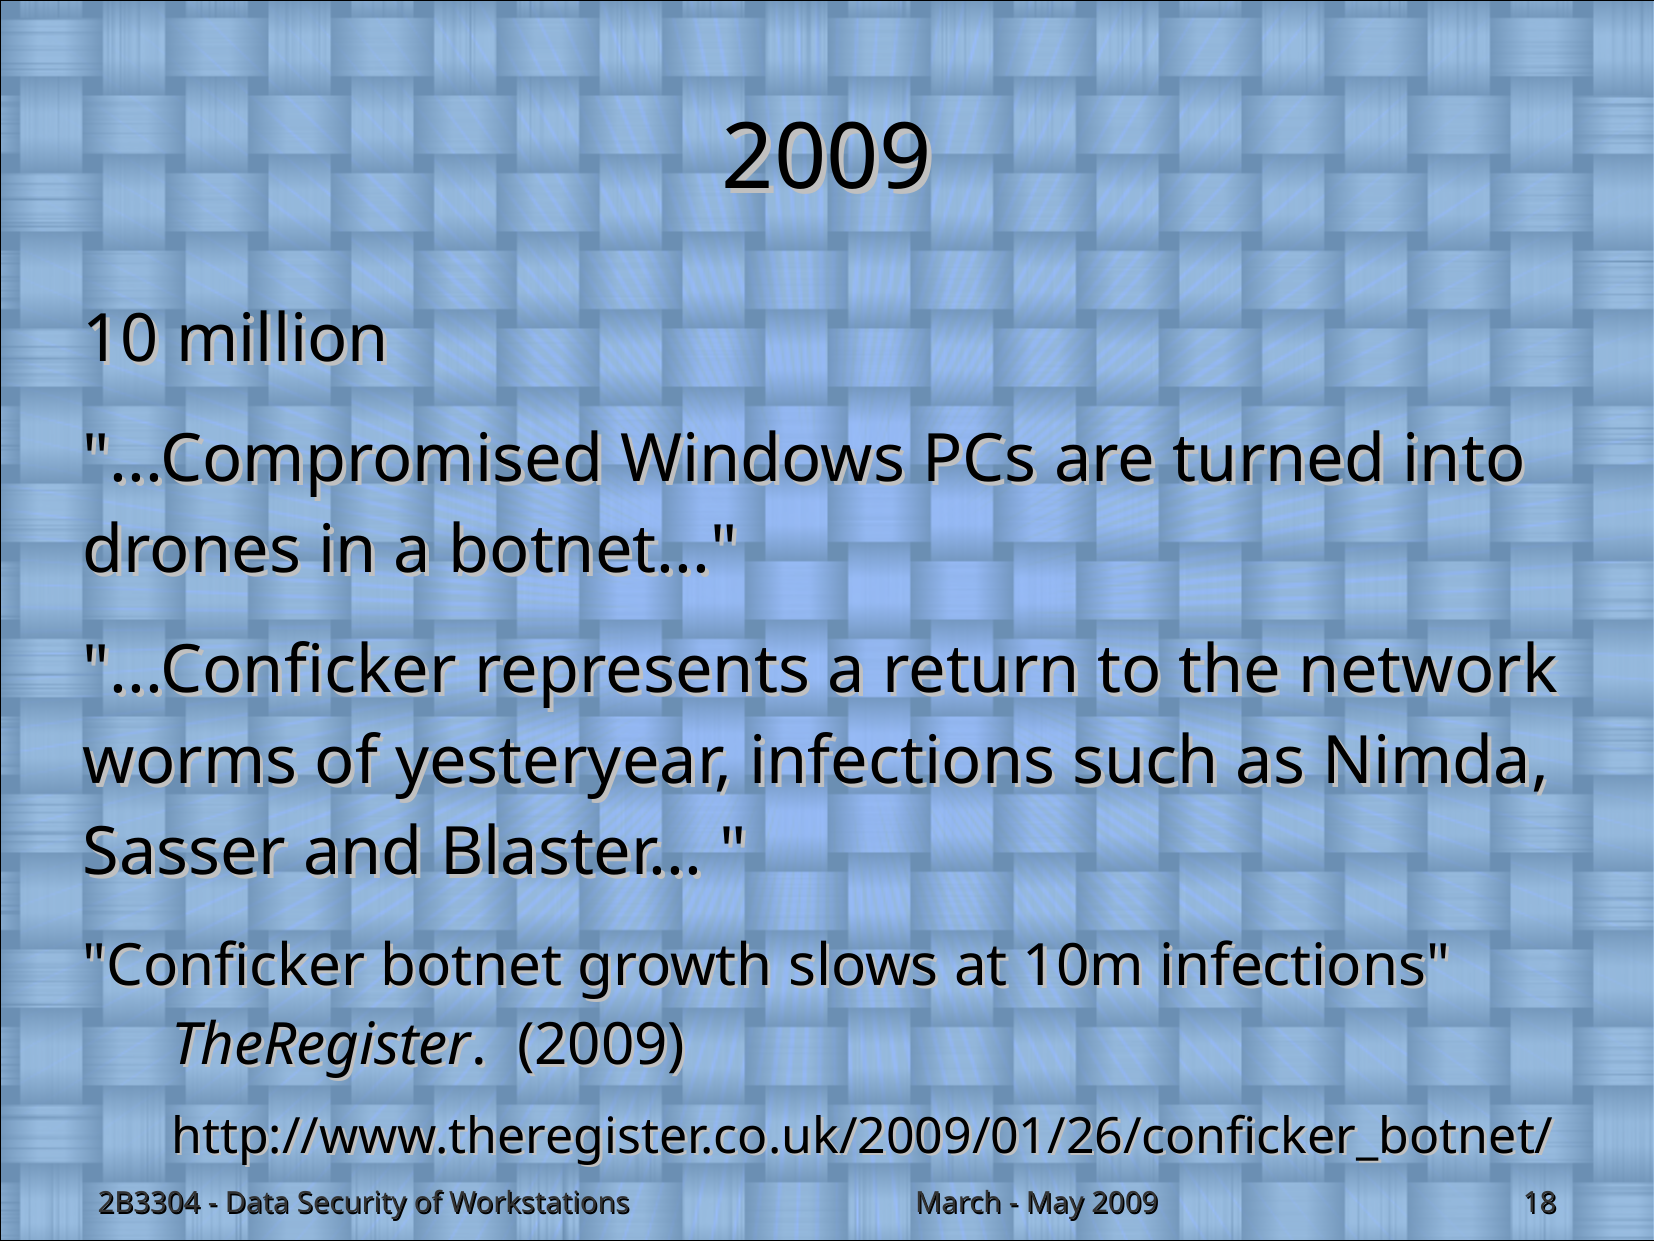

# 2009
10 million
"...Compromised Windows PCs are turned into drones in a botnet..."
"...Conficker represents a return to the network worms of yesteryear, infections such as Nimda, Sasser and Blaster... "
"Conficker botnet growth slows at 10m infections" TheRegister. (2009)
http://www.theregister.co.uk/2009/01/26/conficker_botnet/